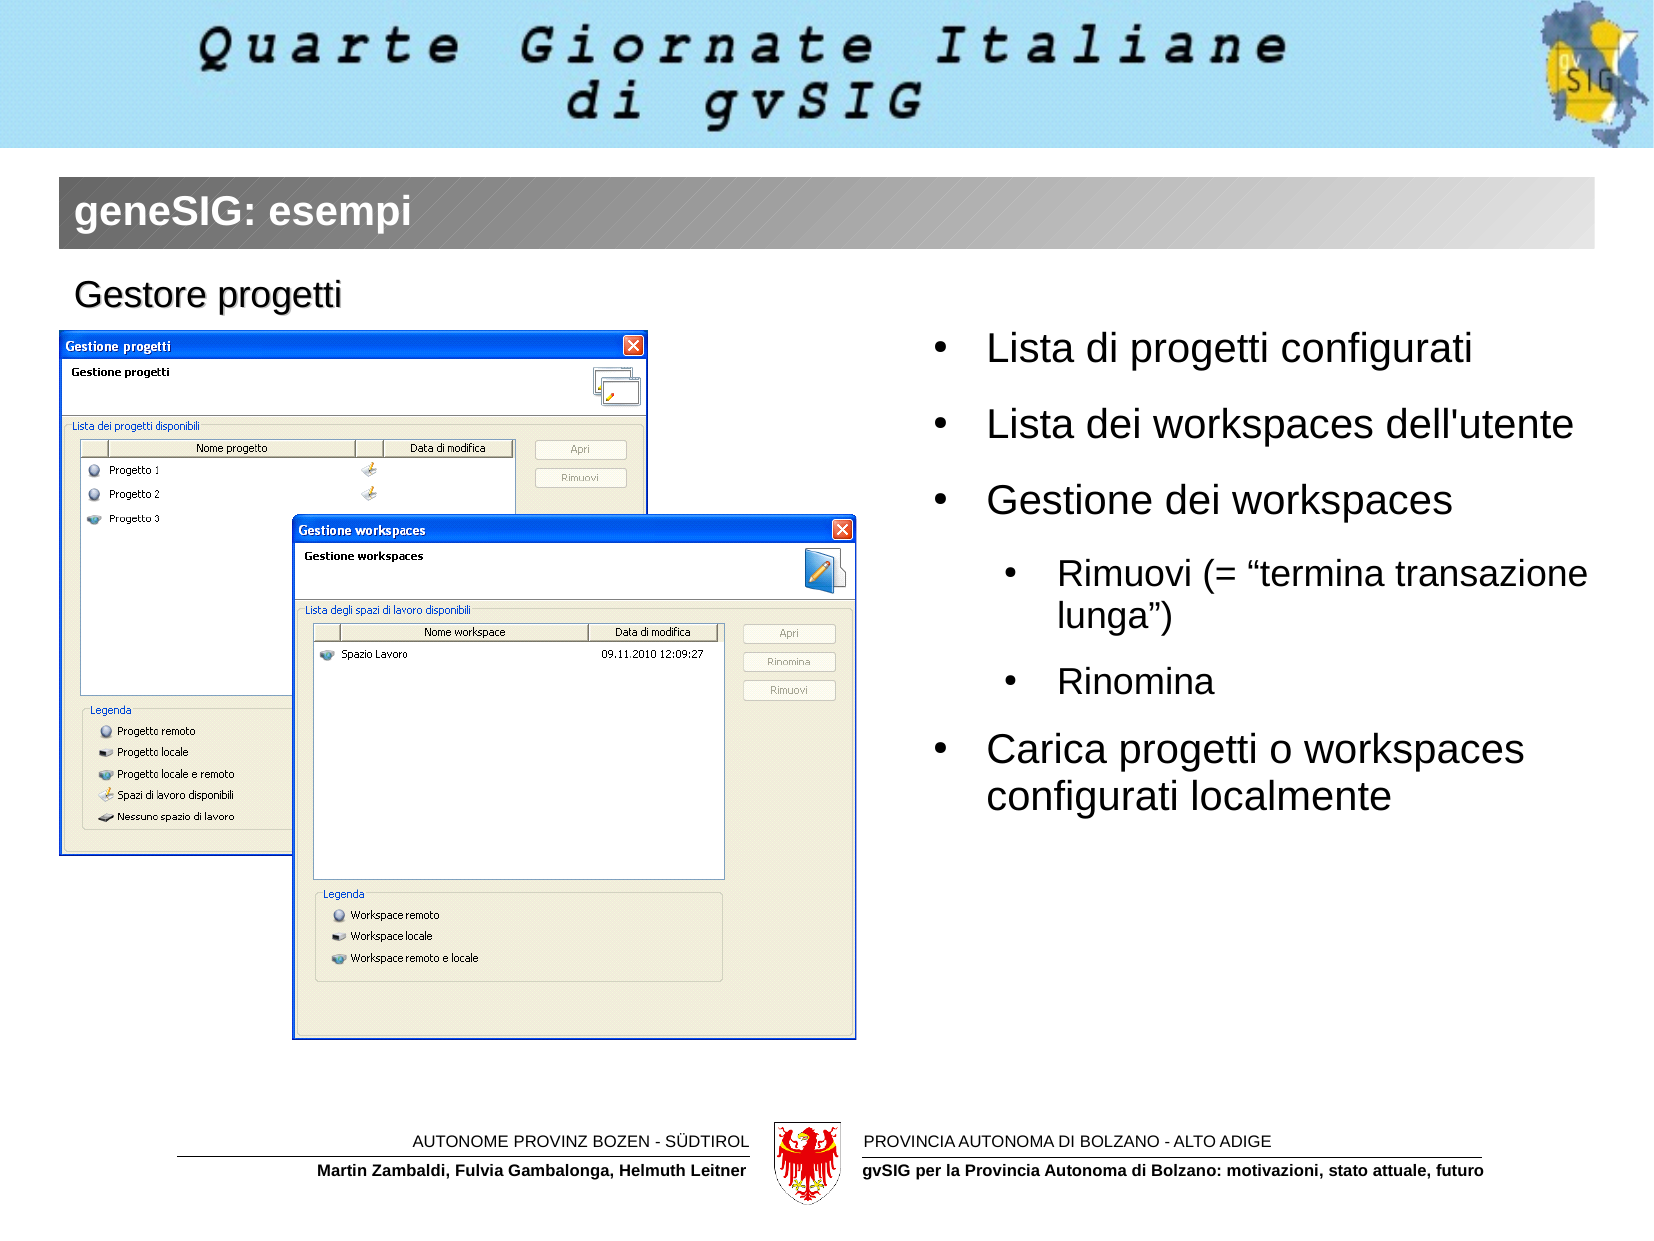

geneSIG: esempi
Gestore progetti
# Lista di progetti configurati
Lista dei workspaces dell'utente
Gestione dei workspaces
Rimuovi (= “termina transazione lunga”)
Rinomina
Carica progetti o workspaces configurati localmente